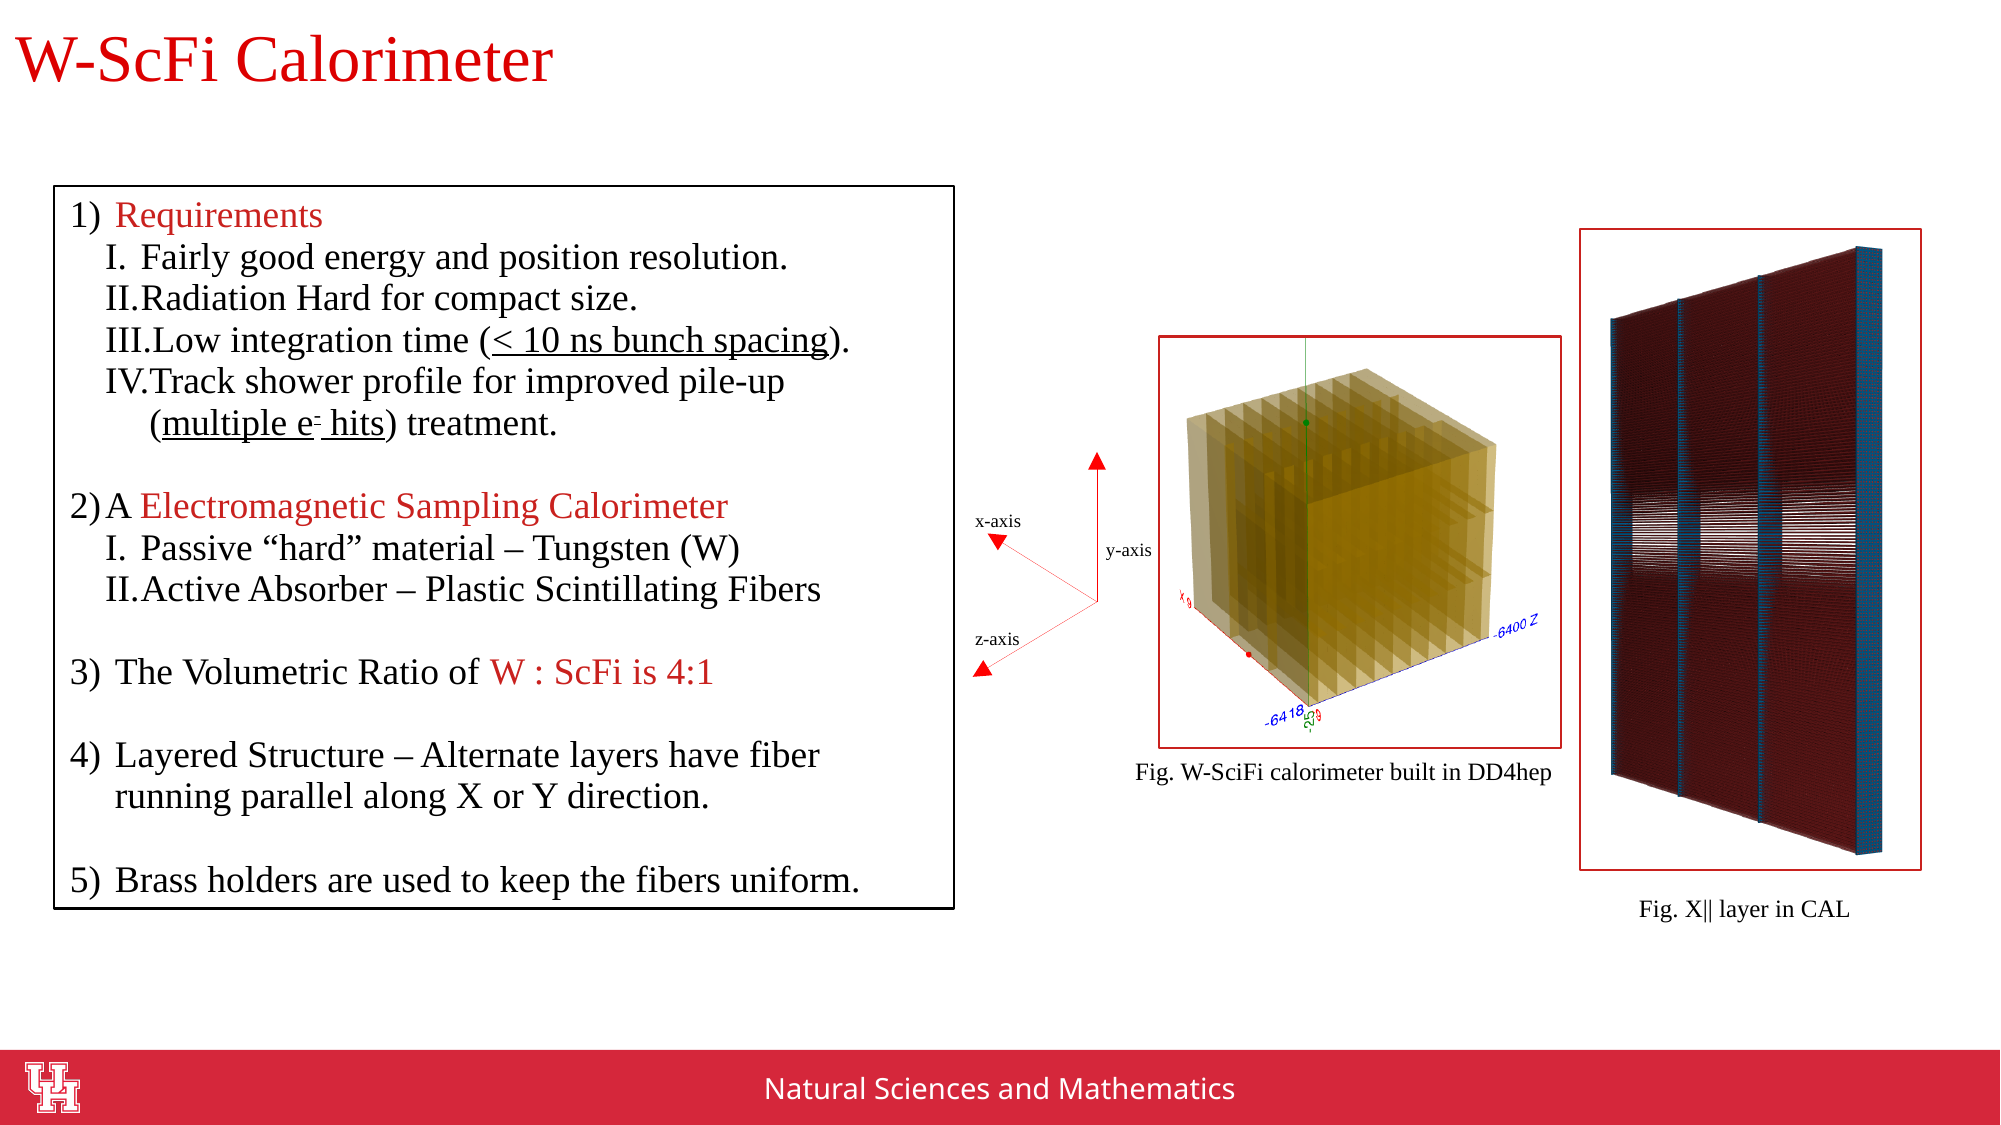

# W-ScFi Calorimeter
 Requirements
Fairly good energy and position resolution.
Radiation Hard for compact size.
Low integration time (< 10 ns bunch spacing).
Track shower profile for improved pile-up
(multiple e- hits) treatment.
A Electromagnetic Sampling Calorimeter
Passive “hard” material – Tungsten (W)
Active Absorber – Plastic Scintillating Fibers
 The Volumetric Ratio of W : ScFi is 4:1
 Layered Structure – Alternate layers have fiber
 running parallel along X or Y direction.
 Brass holders are used to keep the fibers uniform.
x-axis
y-axis
z-axis
Fig. W-SciFi calorimeter built in DD4hep
Fig. X|| layer in CAL